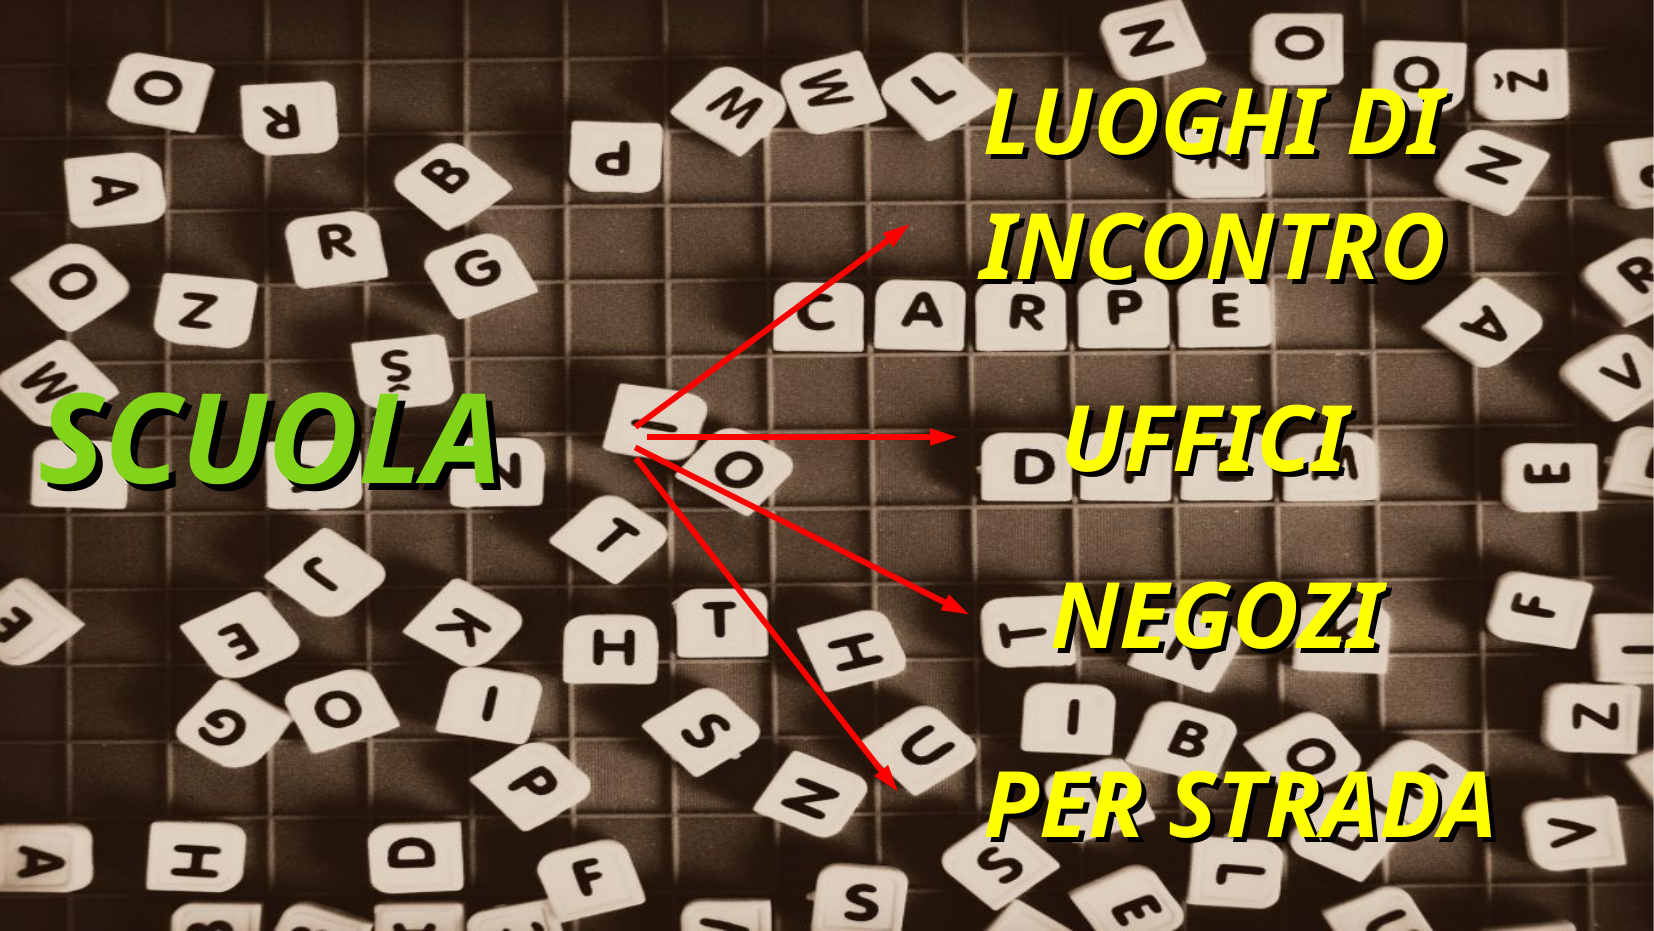

LUOGHI DI INCONTRO
SCUOLA
UFFICI
NEGOZI
PER STRADA